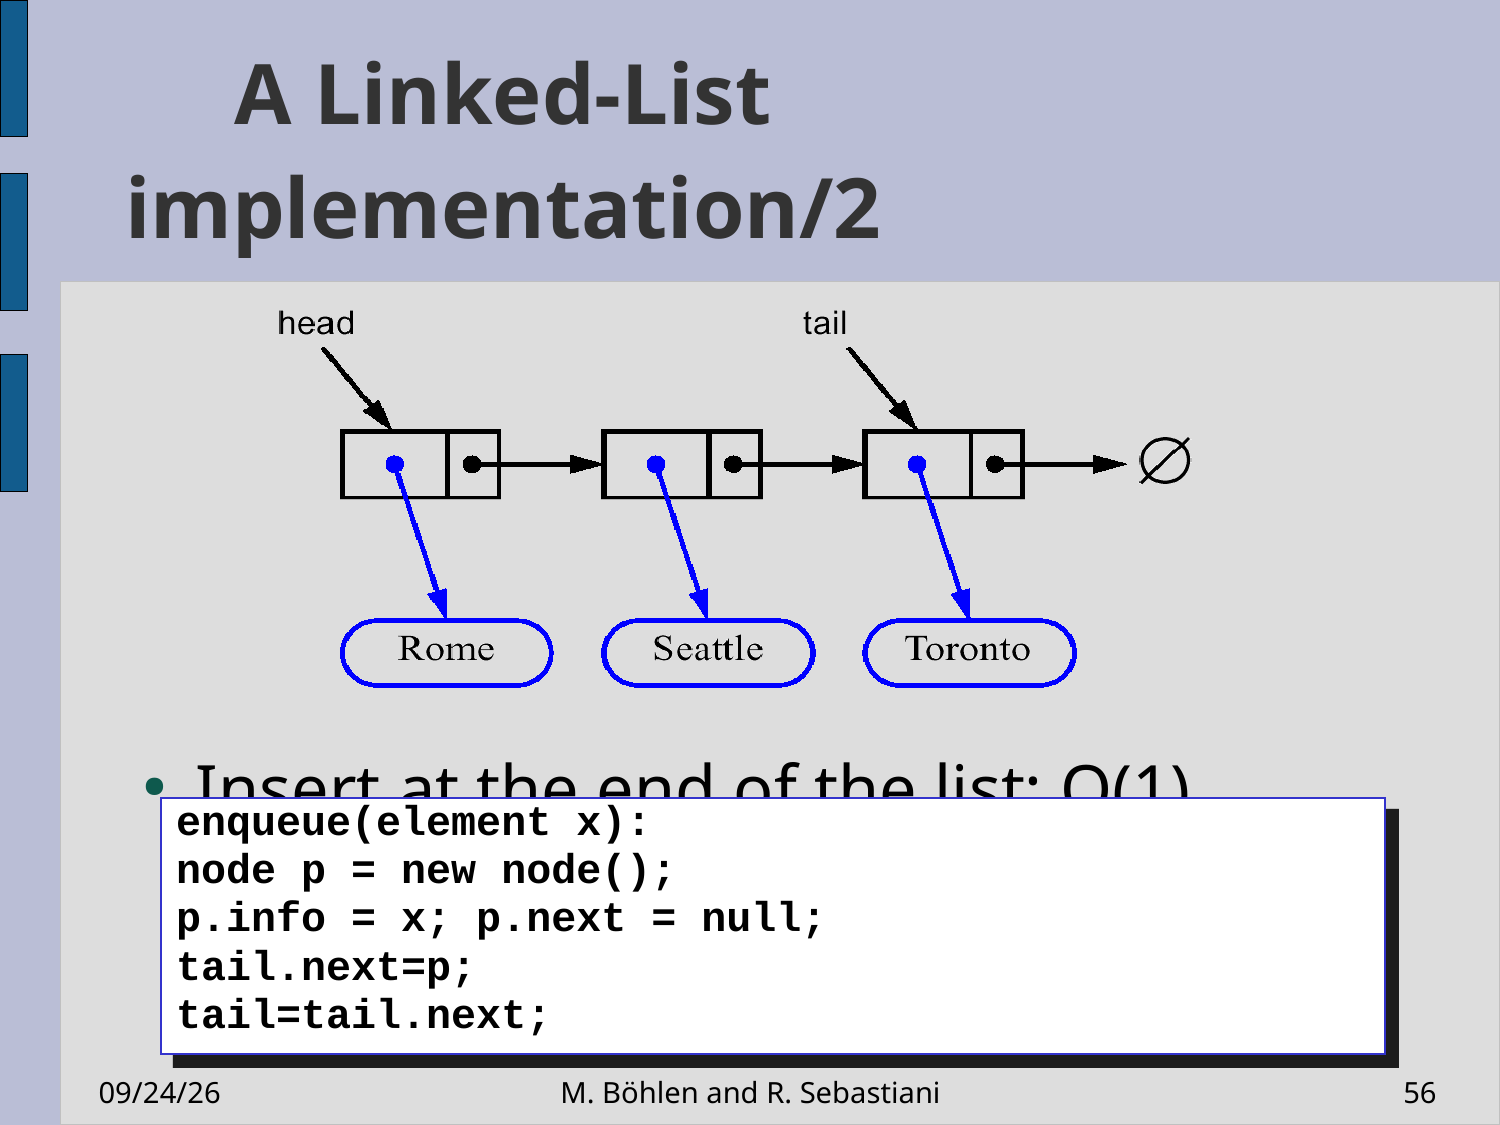

# A Linked-List implementation/2
Insert at the end of the list: O(1)
enqueue(element x):
node p = new node();
p.info = x; p.next = null;
tail.next=p;
tail=tail.next;
M. Böhlen and R. Sebastiani
56